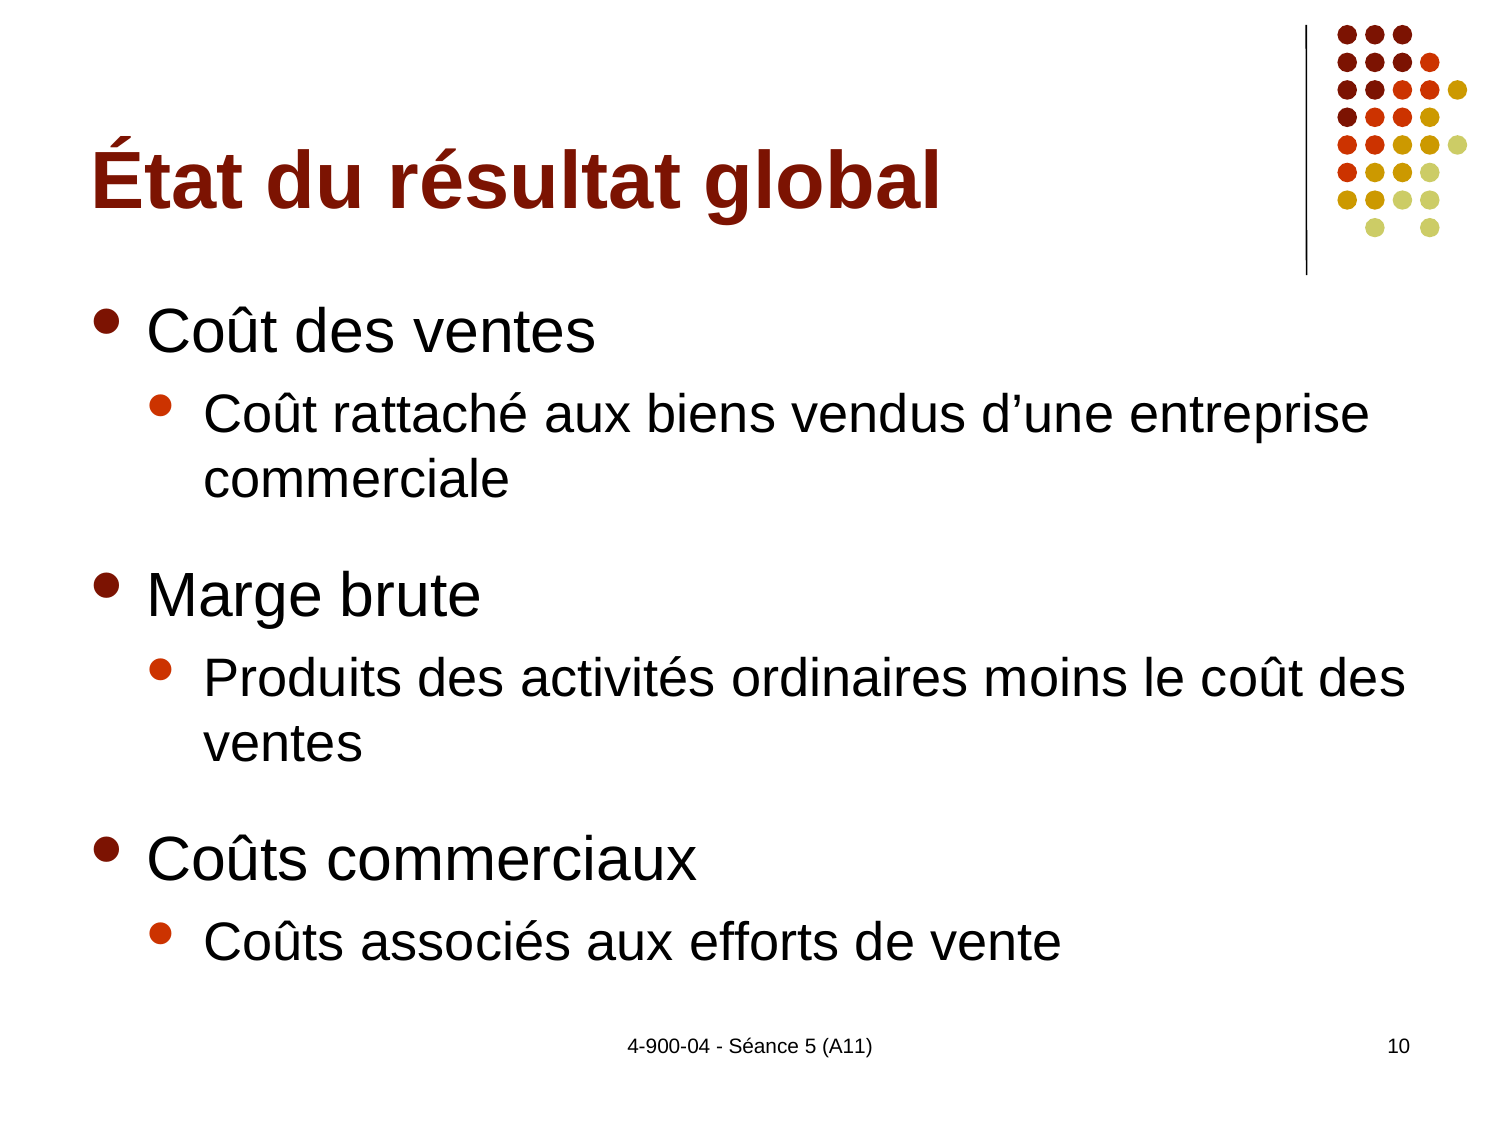

État du résultat global
Coût des ventes
Coût rattaché aux biens vendus d’une entreprise commerciale
Marge brute
Produits des activités ordinaires moins le coût des ventes
Coûts commerciaux
Coûts associés aux efforts de vente
4-900-04 - Séance 5 (A11)